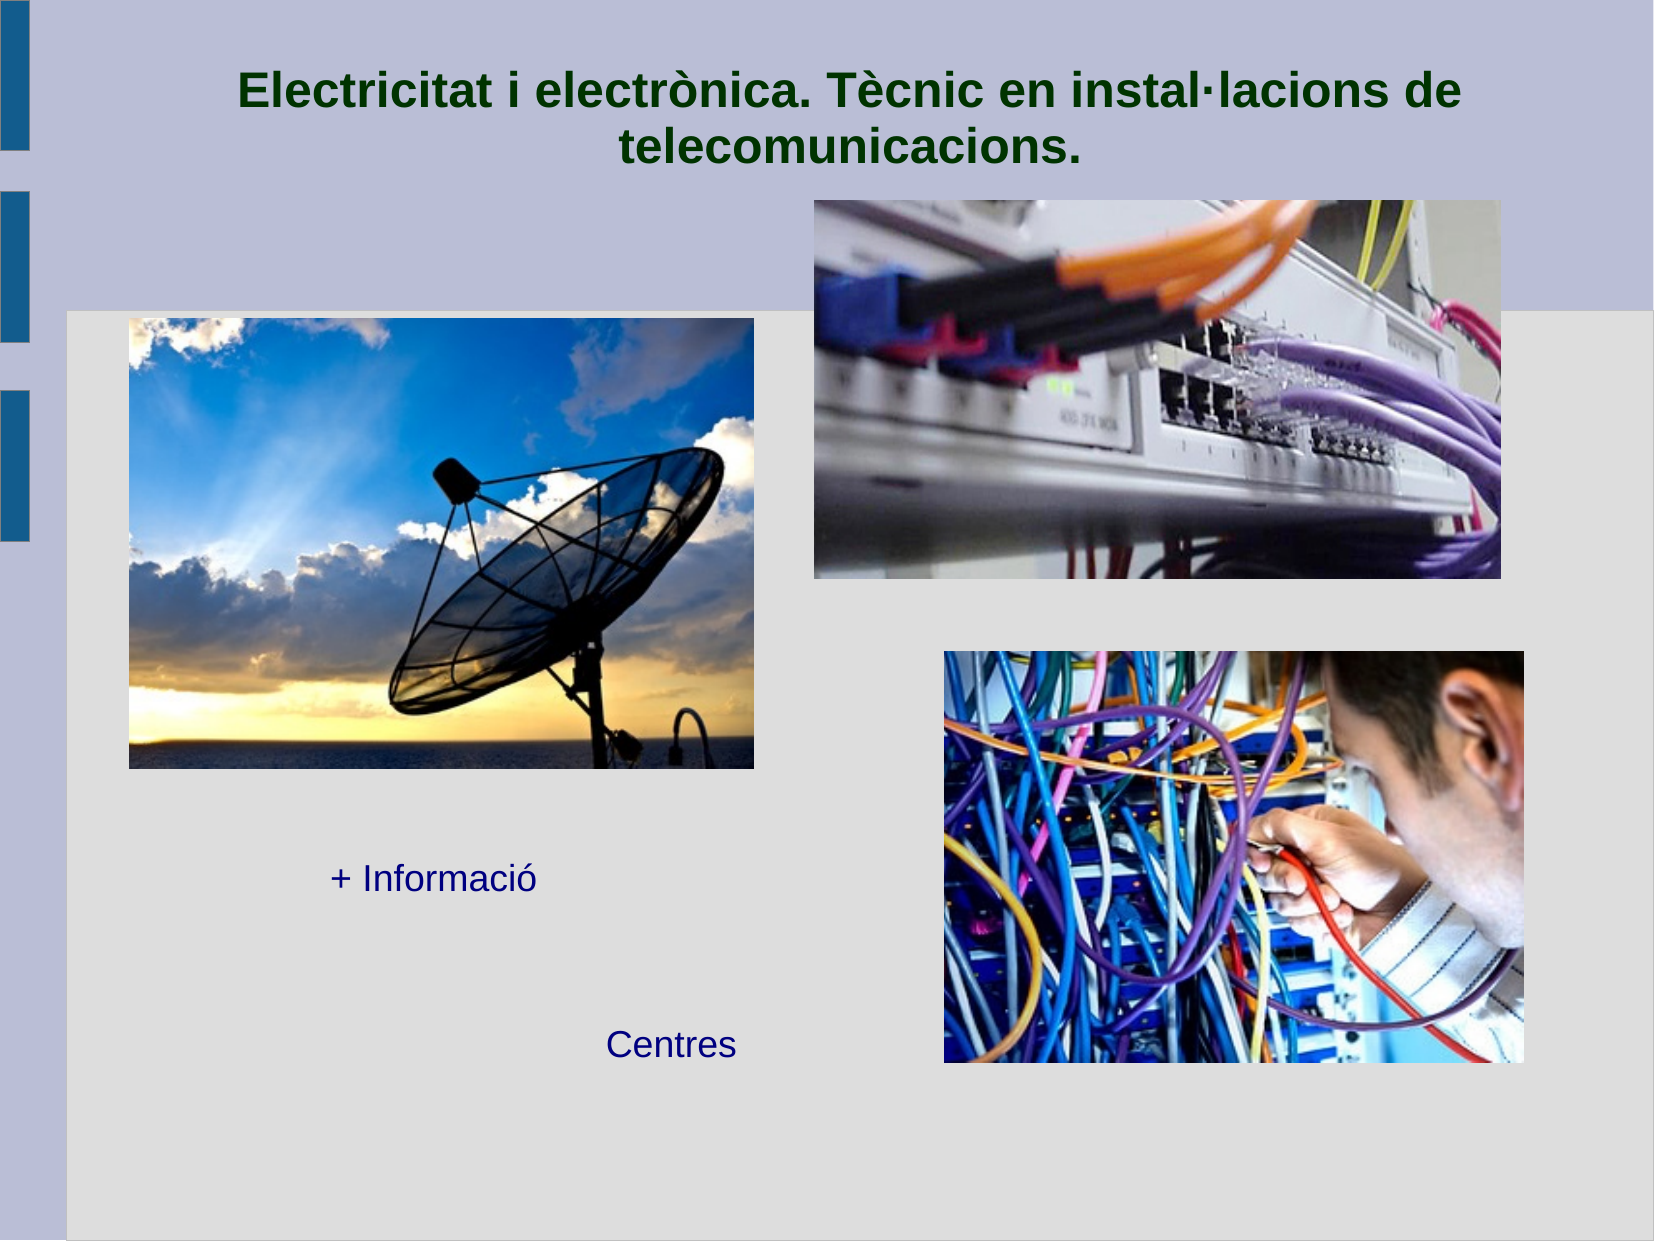

# Electricitat i electrònica. Tècnic en instal·lacions de telecomunicacions.
+ Informació
Centres